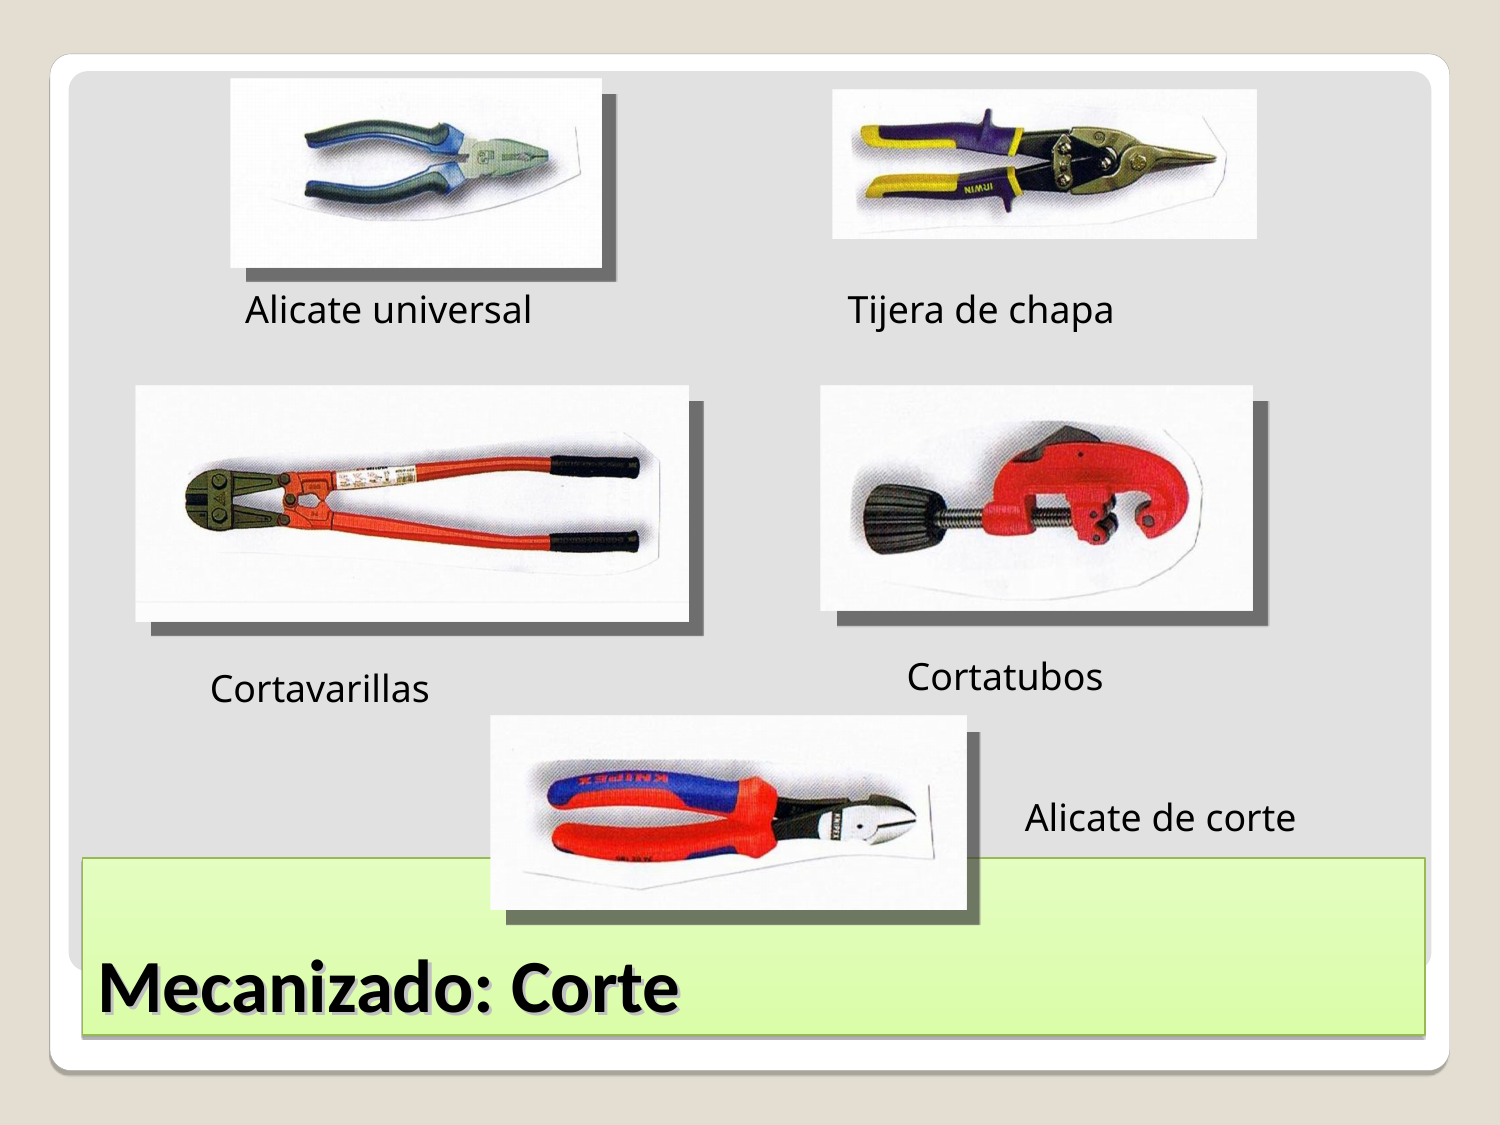

Alicate universal
Tijera de chapa
Cortatubos
Cortavarillas
Alicate de corte
# Mecanizado: Corte